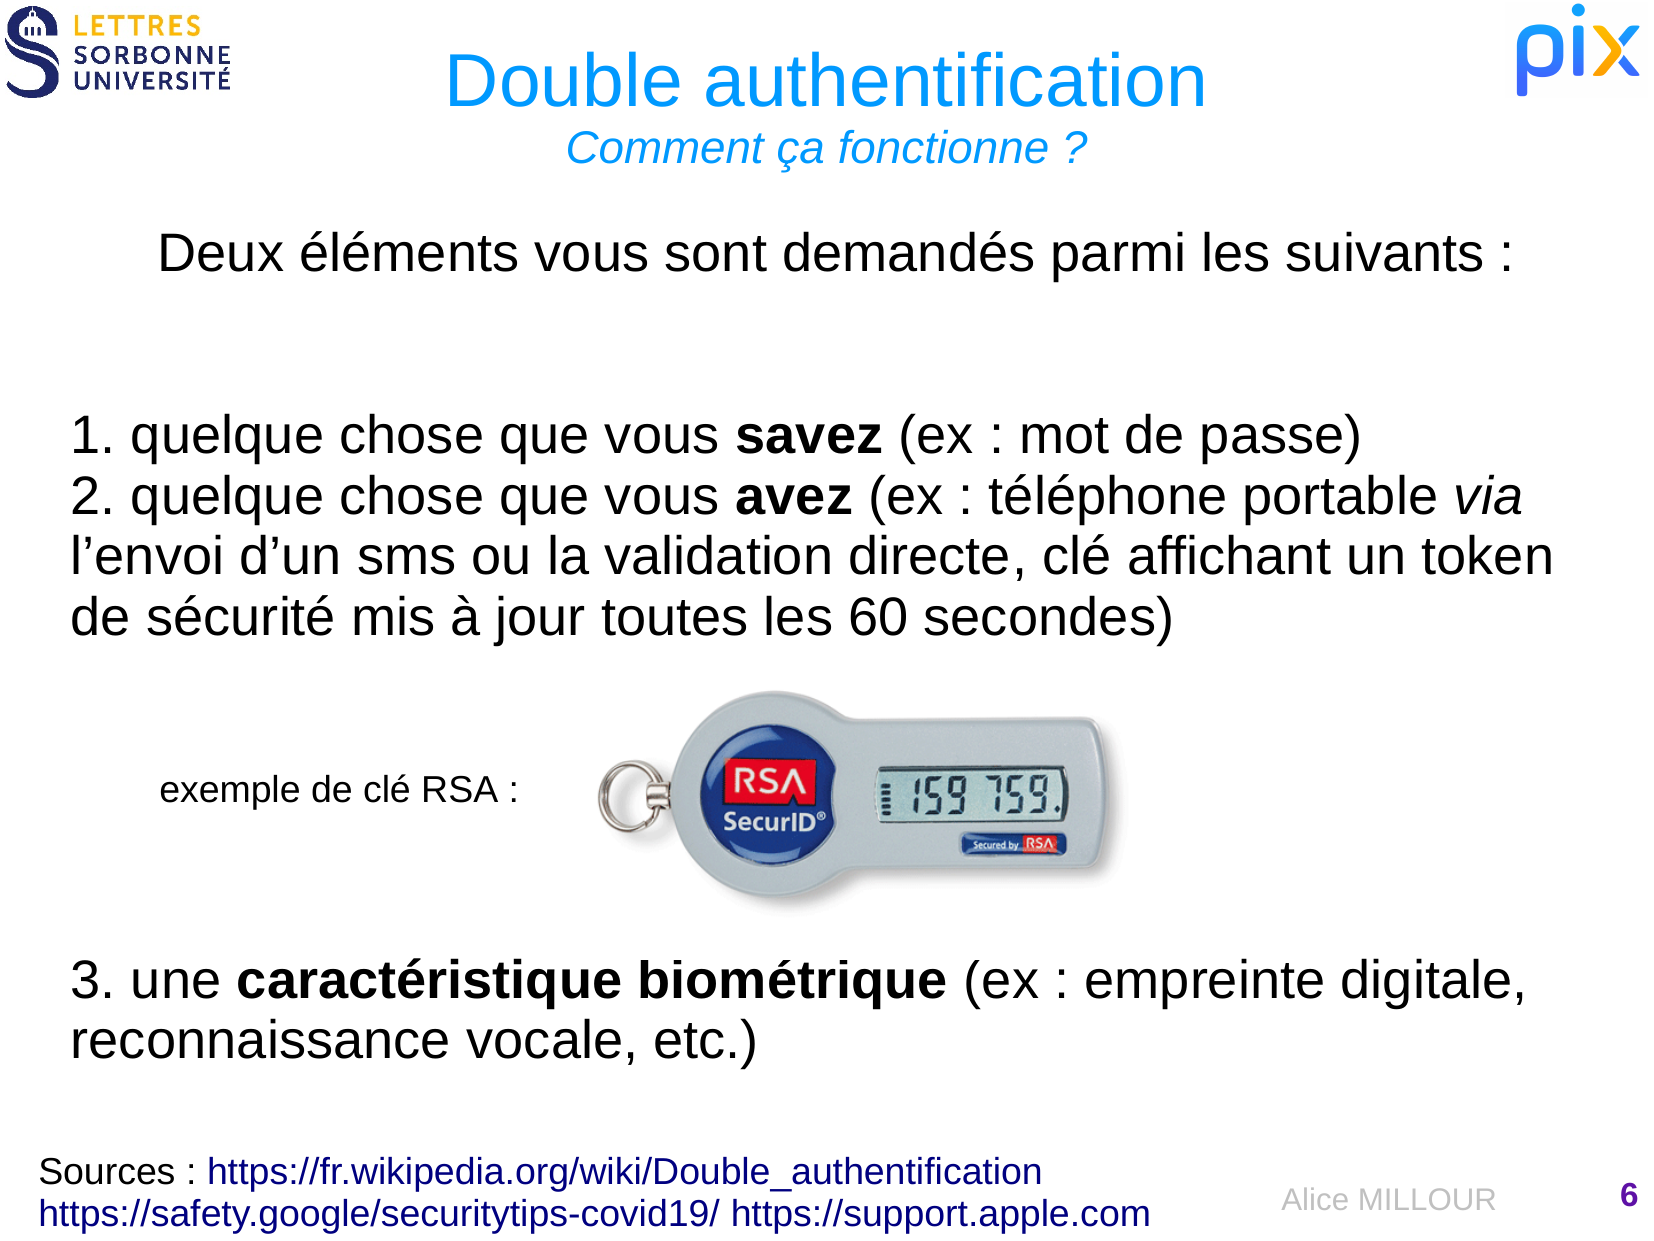

# Double authentification Comment ça fonctionne ?
Deux éléments vous sont demandés parmi les suivants :
1. quelque chose que vous savez (ex : mot de passe)
2. quelque chose que vous avez (ex : téléphone portable via l’envoi d’un sms ou la validation directe, clé affichant un token de sécurité mis à jour toutes les 60 secondes)
3. une caractéristique biométrique (ex : empreinte digitale, reconnaissance vocale, etc.)
exemple de clé RSA :
Sources : https://fr.wikipedia.org/wiki/Double_authentification
https://safety.google/securitytips-covid19/ https://support.apple.com